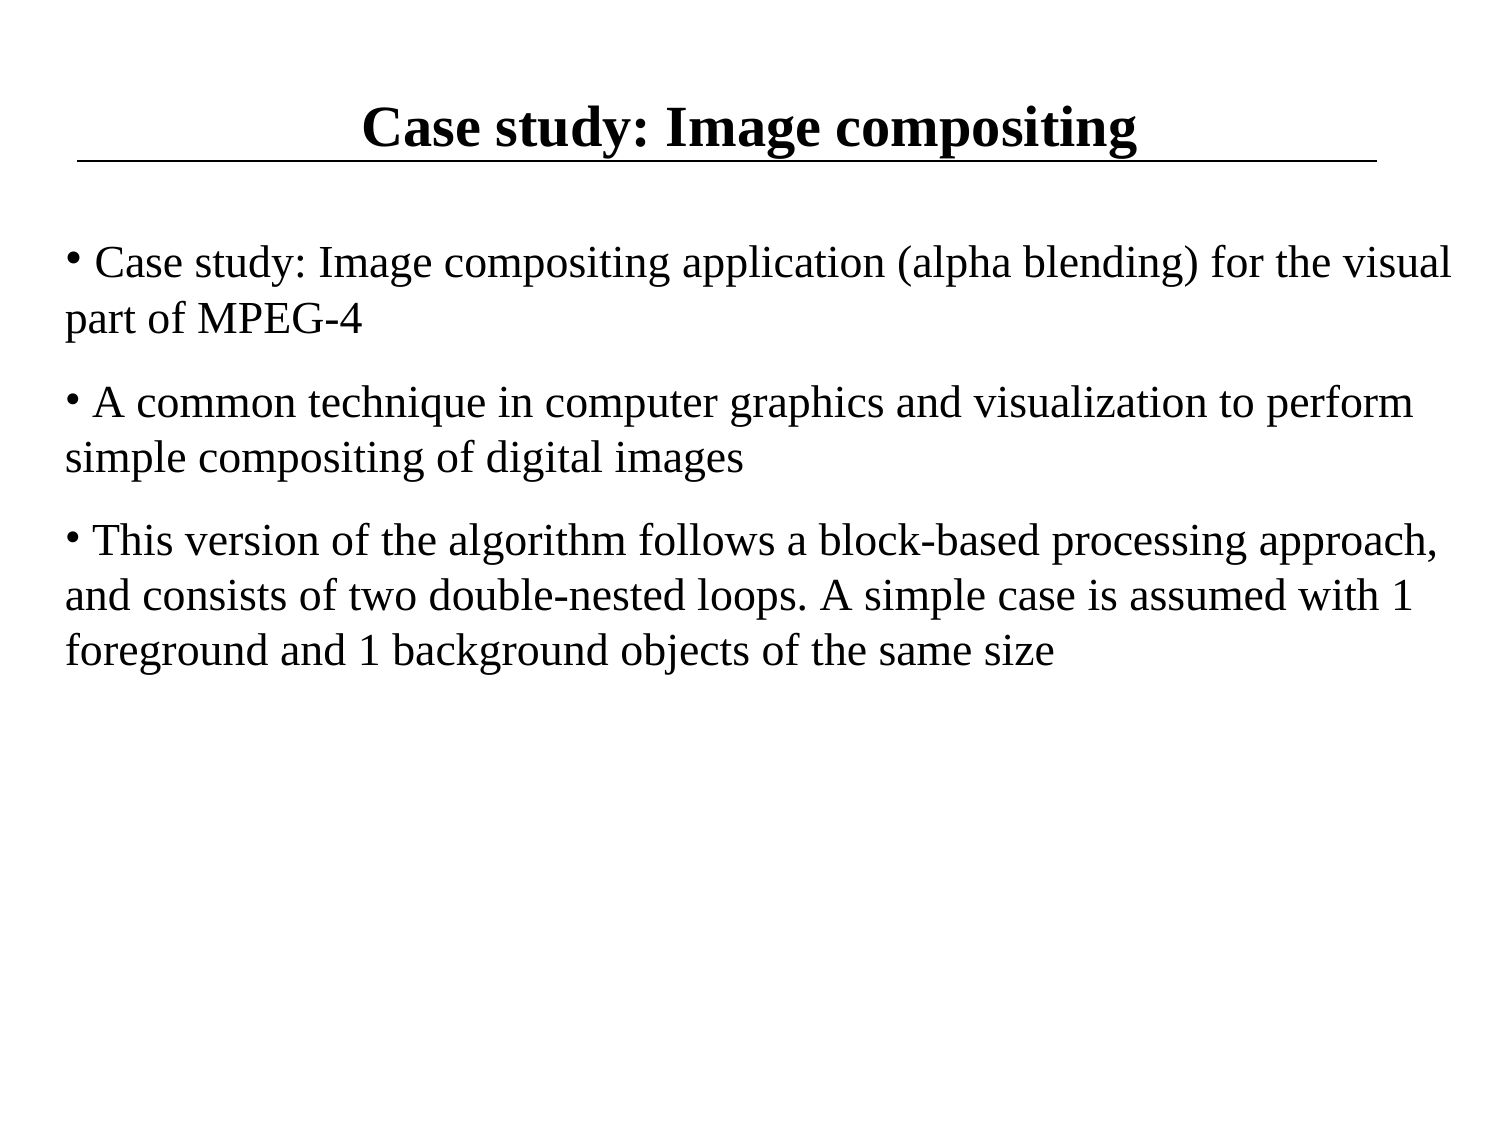

# Case study: Image compositing
 Case study: Image compositing application (alpha blending) for the visual part of MPEG-4
 A common technique in computer graphics and visualization to perform simple compositing of digital images
 This version of the algorithm follows a block-based processing approach, and consists of two double-nested loops. A simple case is assumed with 1 foreground and 1 background objects of the same size